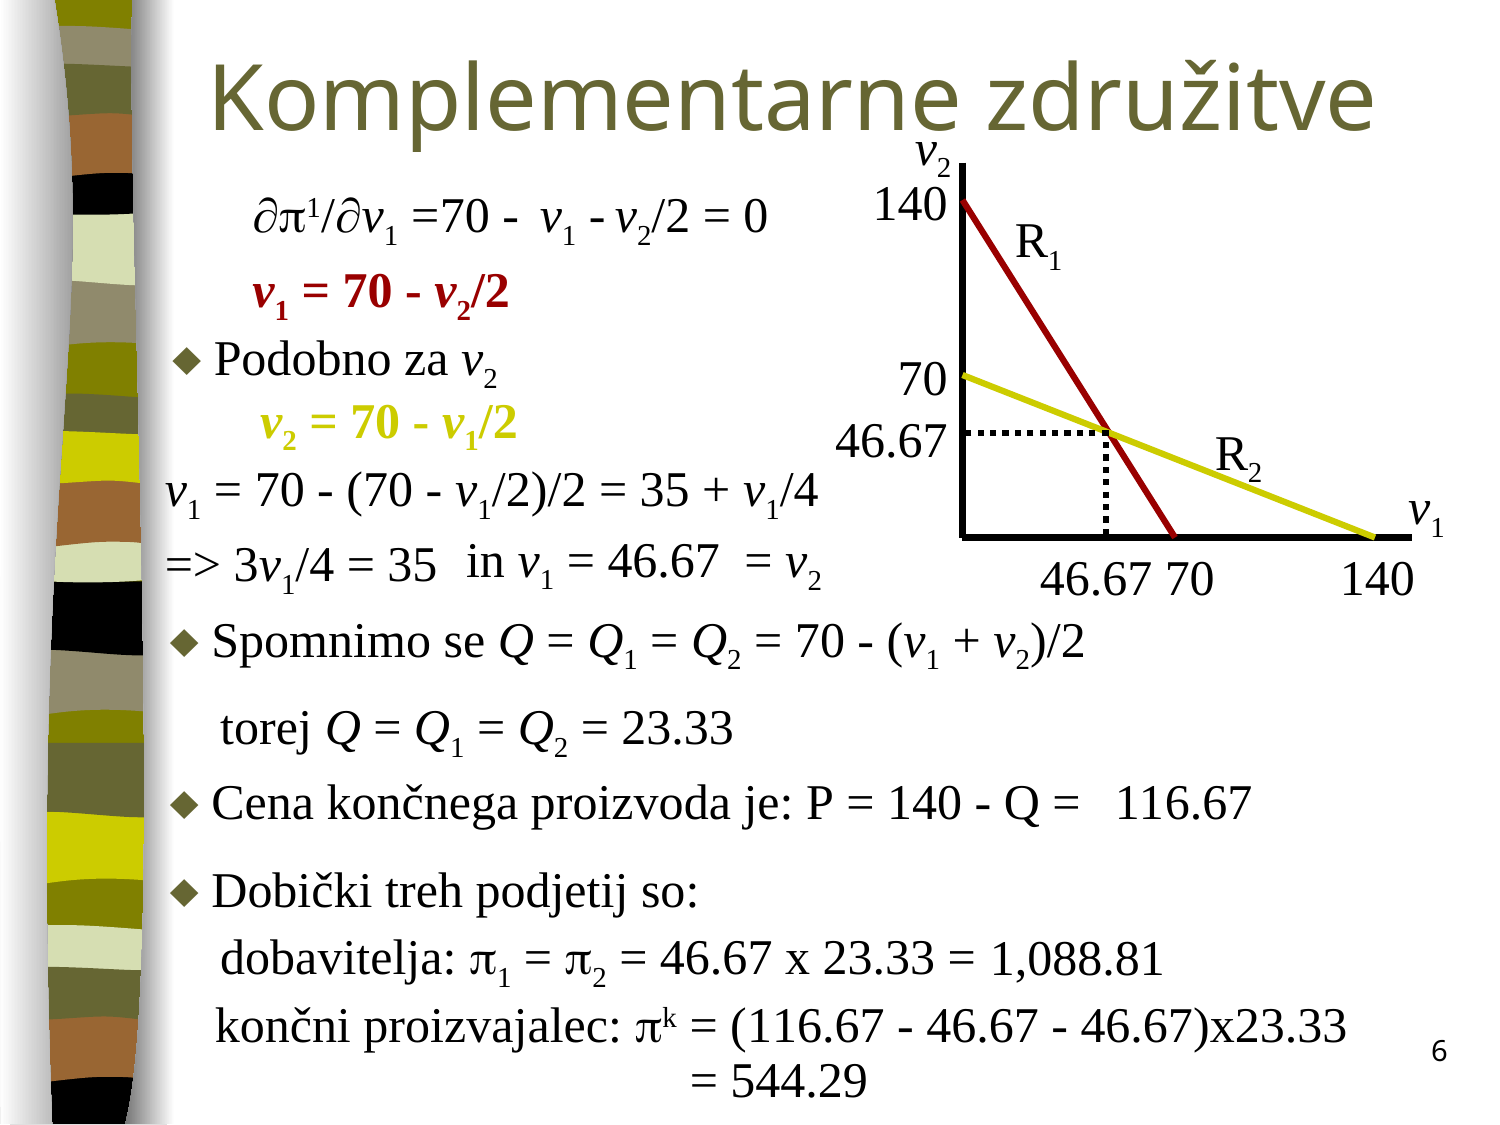

# Komplementarne združitve
v2
140
1/v1 =
70 -
v1 -
v2/2 = 0
R1
v1 = 70 - v2/2
 Podobno za v2
70
v2 = 70 - v1/2
46.67
R2
v1 = 70 - (70 - v1/2)/2 = 35 + v1/4
v1
in v1 = 46.67
= v2
=> 3v1/4 = 35
46.67
70
140
 Spomnimo se Q = Q1 = Q2 = 70 - (v1 + v2)/2
torej Q = Q1 = Q2 = 23.33
116.67
 Cena končnega proizvoda je: P = 140 - Q =
 Dobički treh podjetij so:
dobavitelja: 1 = 2 = 46.67 x 23.33 =
1,088.81
končni proizvajalec: k = (116.67 - 46.67 - 46.67)x23.33
= 544.29